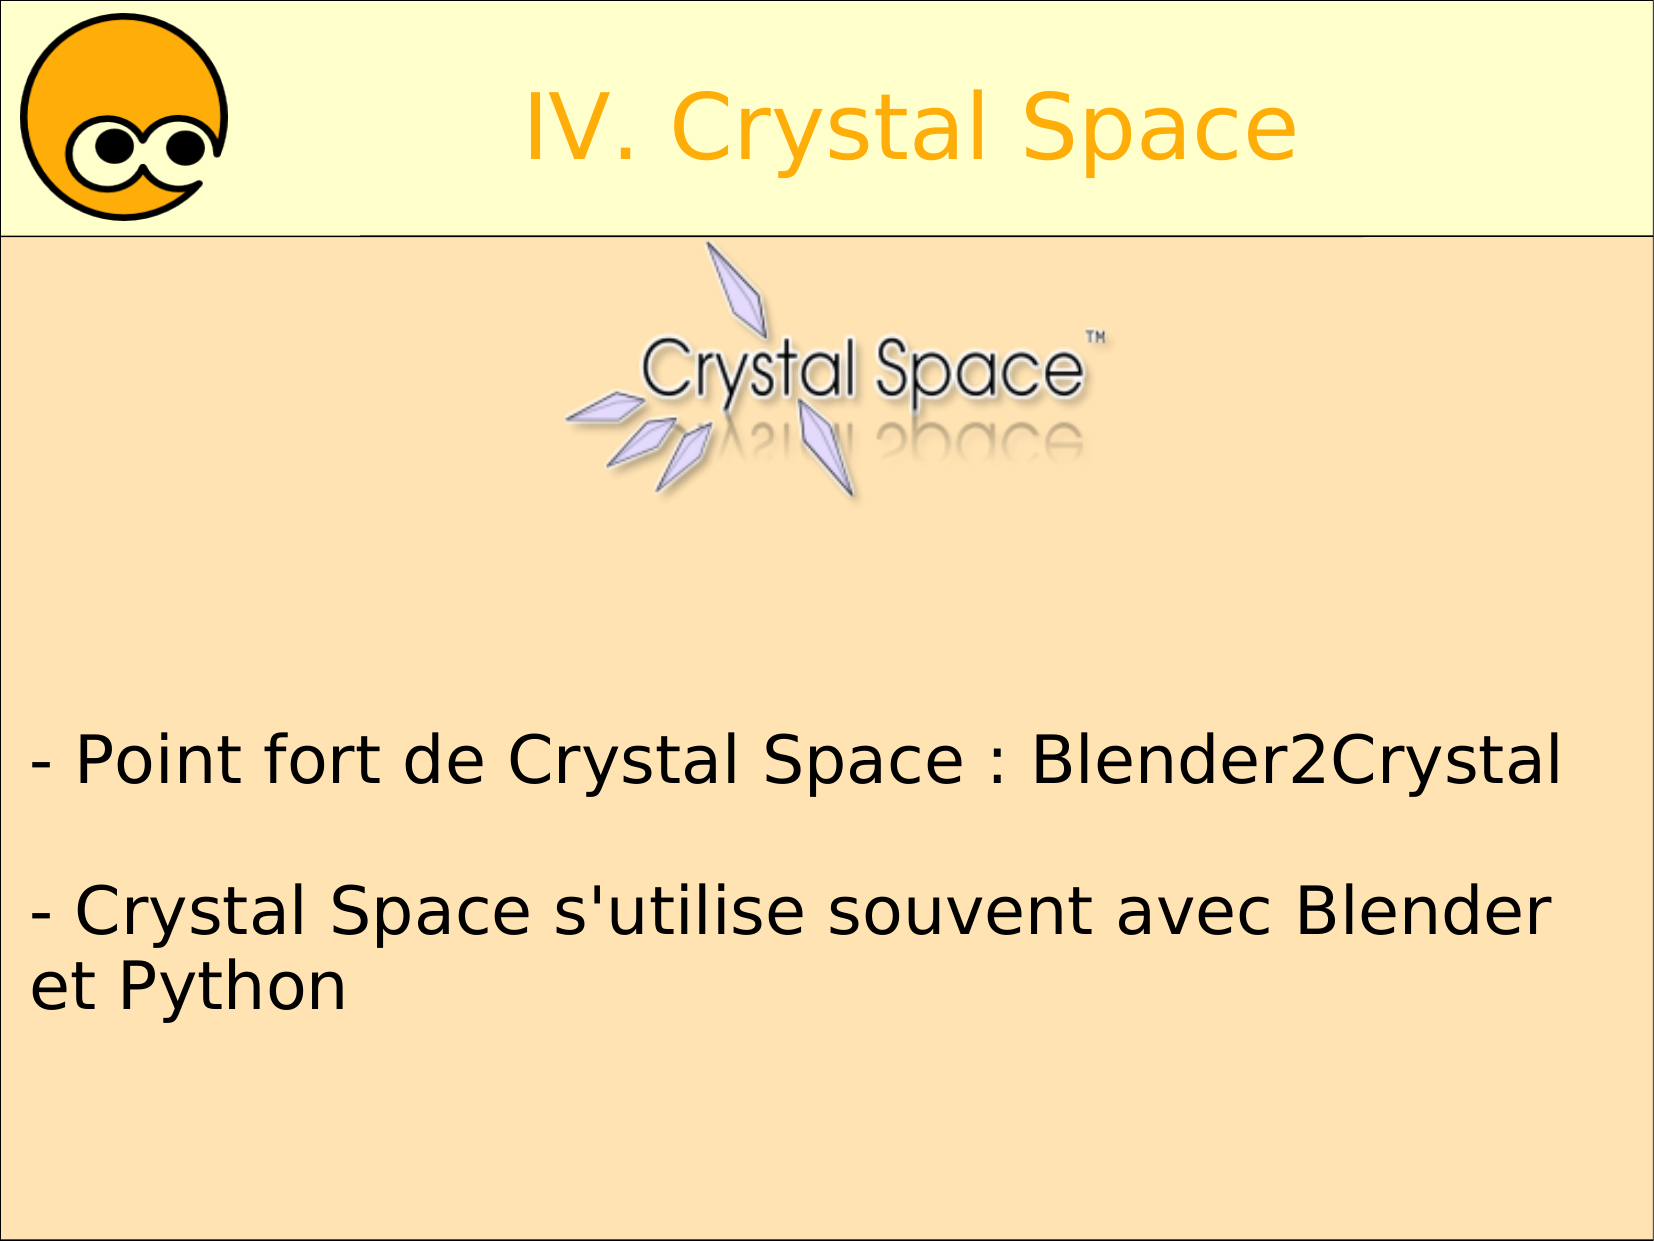

# IV. Crystal Space
- Point fort de Crystal Space : Blender2Crystal
- Crystal Space s'utilise souvent avec Blender et Python